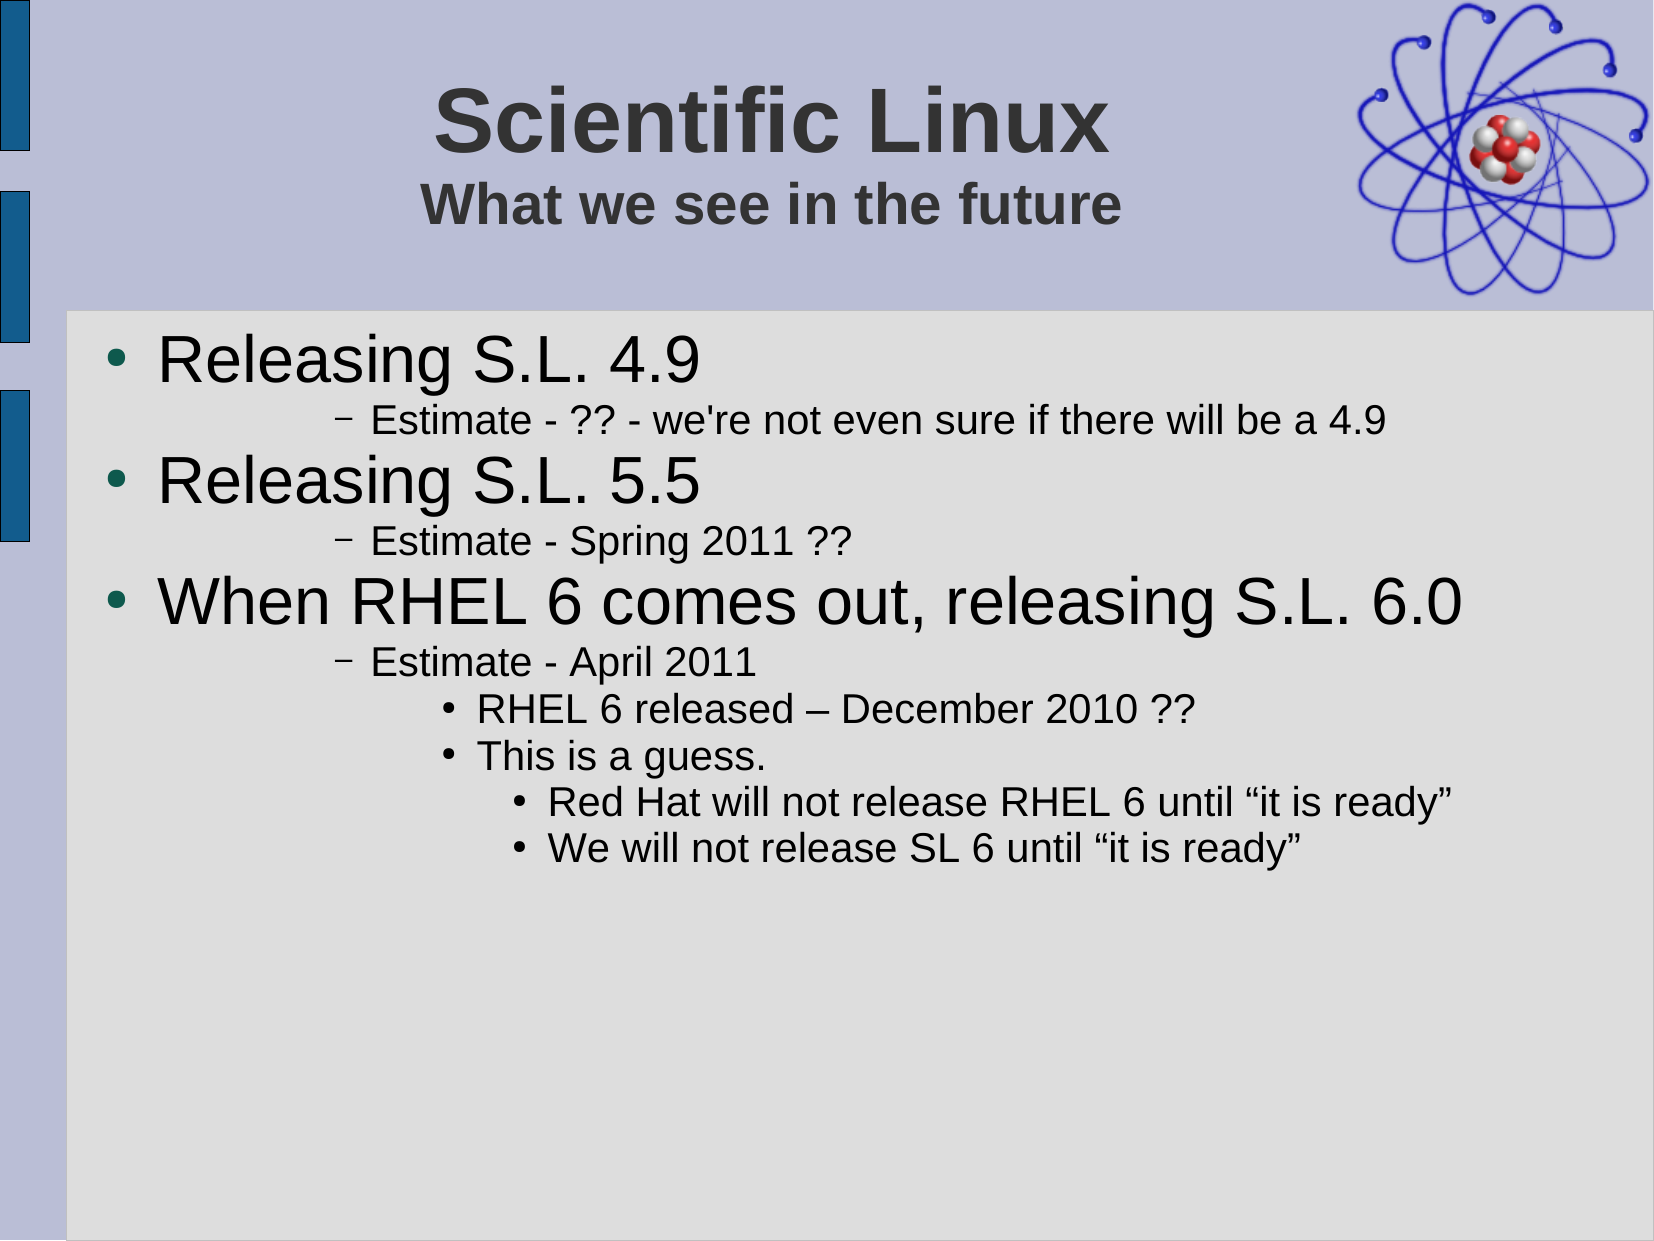

# Scientific Linux What we see in the future
Releasing S.L. 4.9
Estimate - ?? - we're not even sure if there will be a 4.9
Releasing S.L. 5.5
Estimate - Spring 2011 ??
When RHEL 6 comes out, releasing S.L. 6.0
Estimate - April 2011
RHEL 6 released – December 2010 ??
This is a guess.
Red Hat will not release RHEL 6 until “it is ready”
We will not release SL 6 until “it is ready”